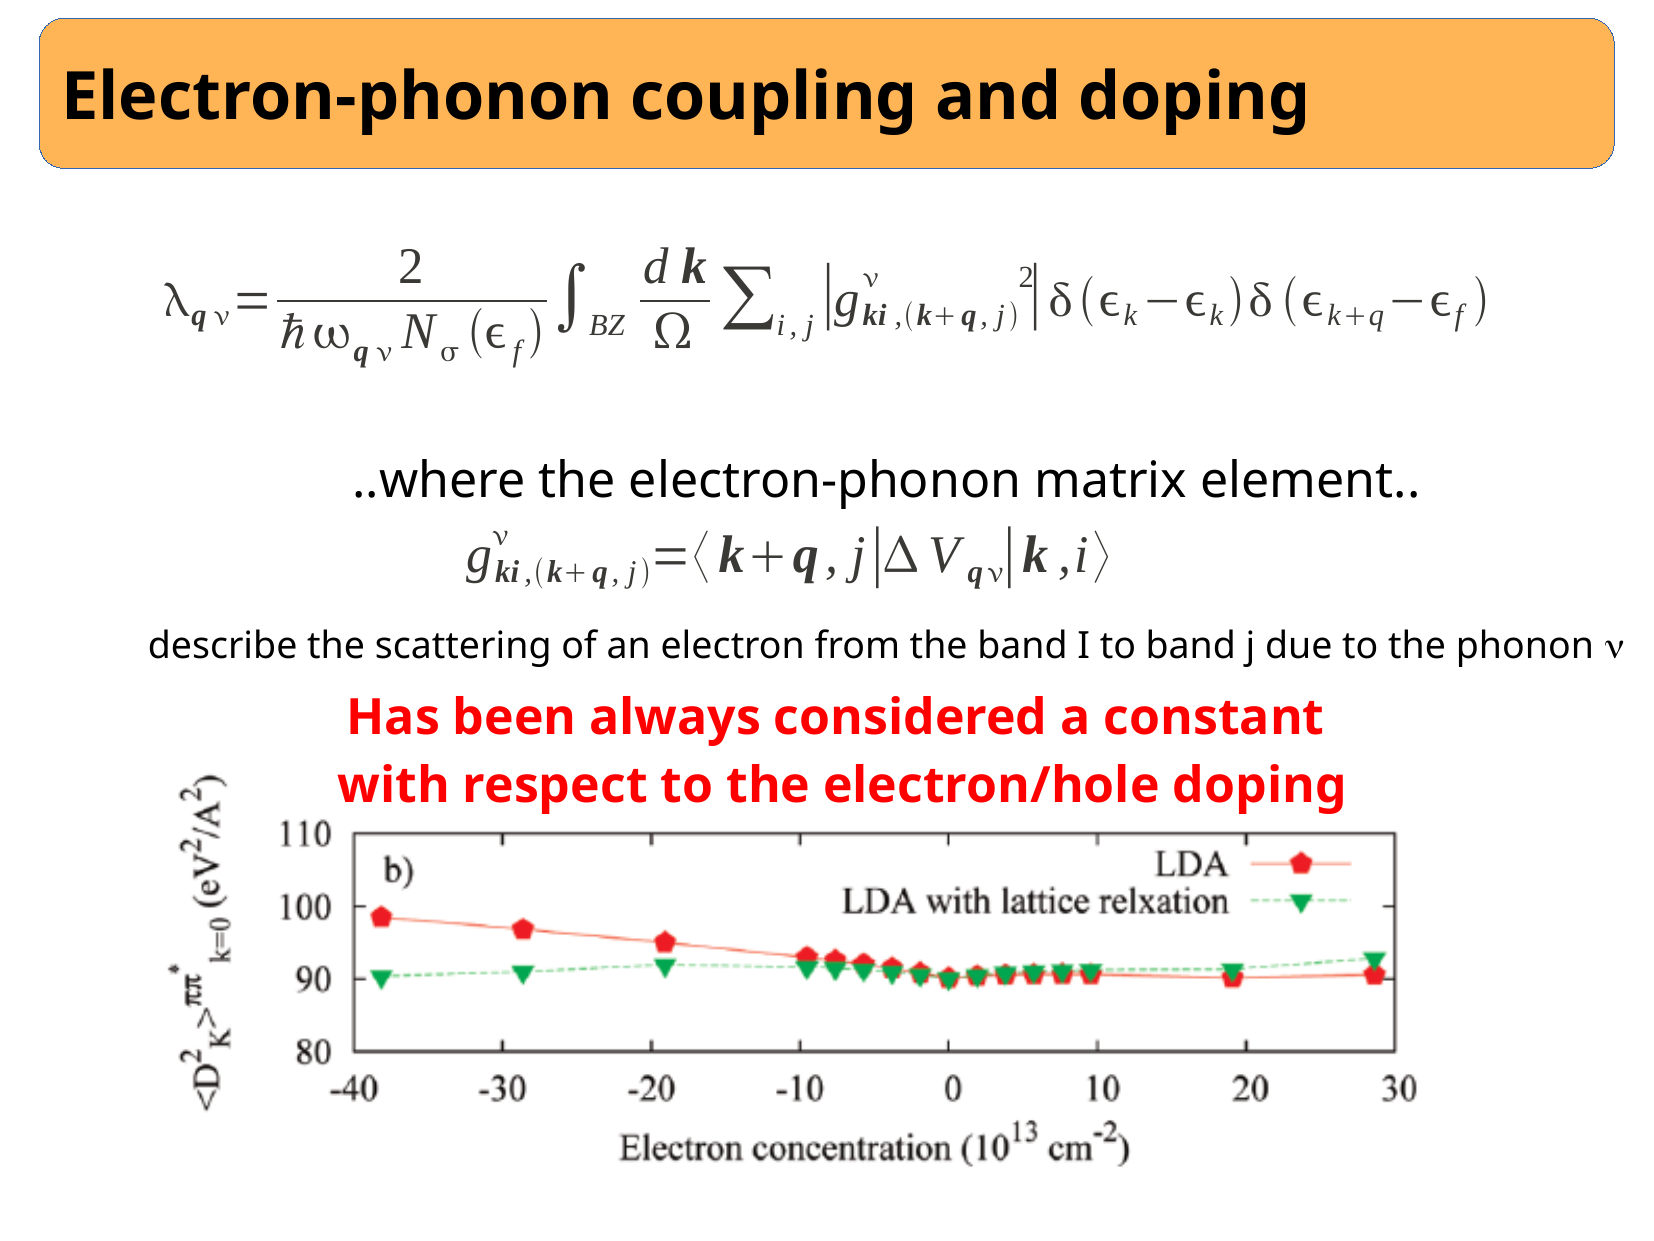

Electron-phonon coupling and doping
..where the electron-phonon matrix element..
describe the scattering of an electron from the band I to band j due to the phonon n
Has been always considered a constant
with respect to the electron/hole doping